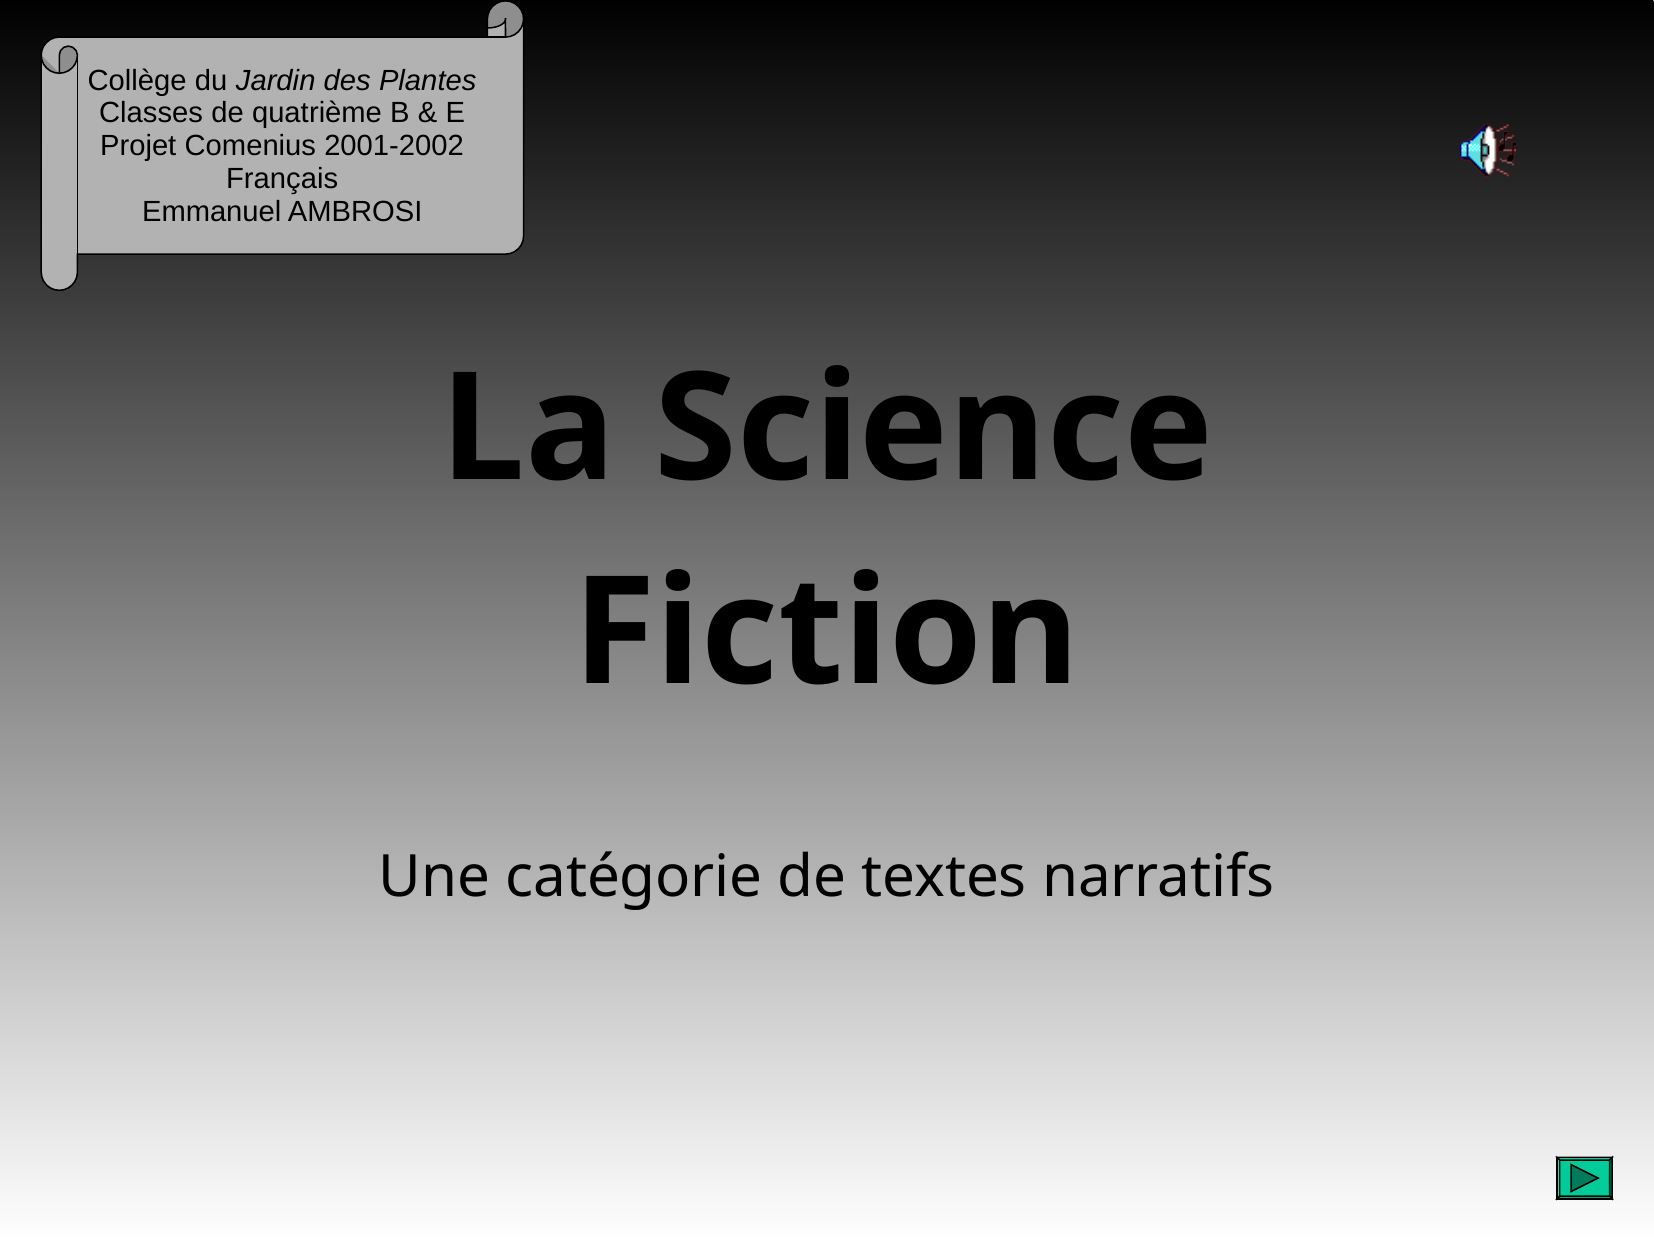

Collège du Jardin des Plantes
Classes de quatrième B & E
Projet Comenius 2001-2002
Français
Emmanuel AMBROSI
# La Science Fiction
Une catégorie de textes narratifs